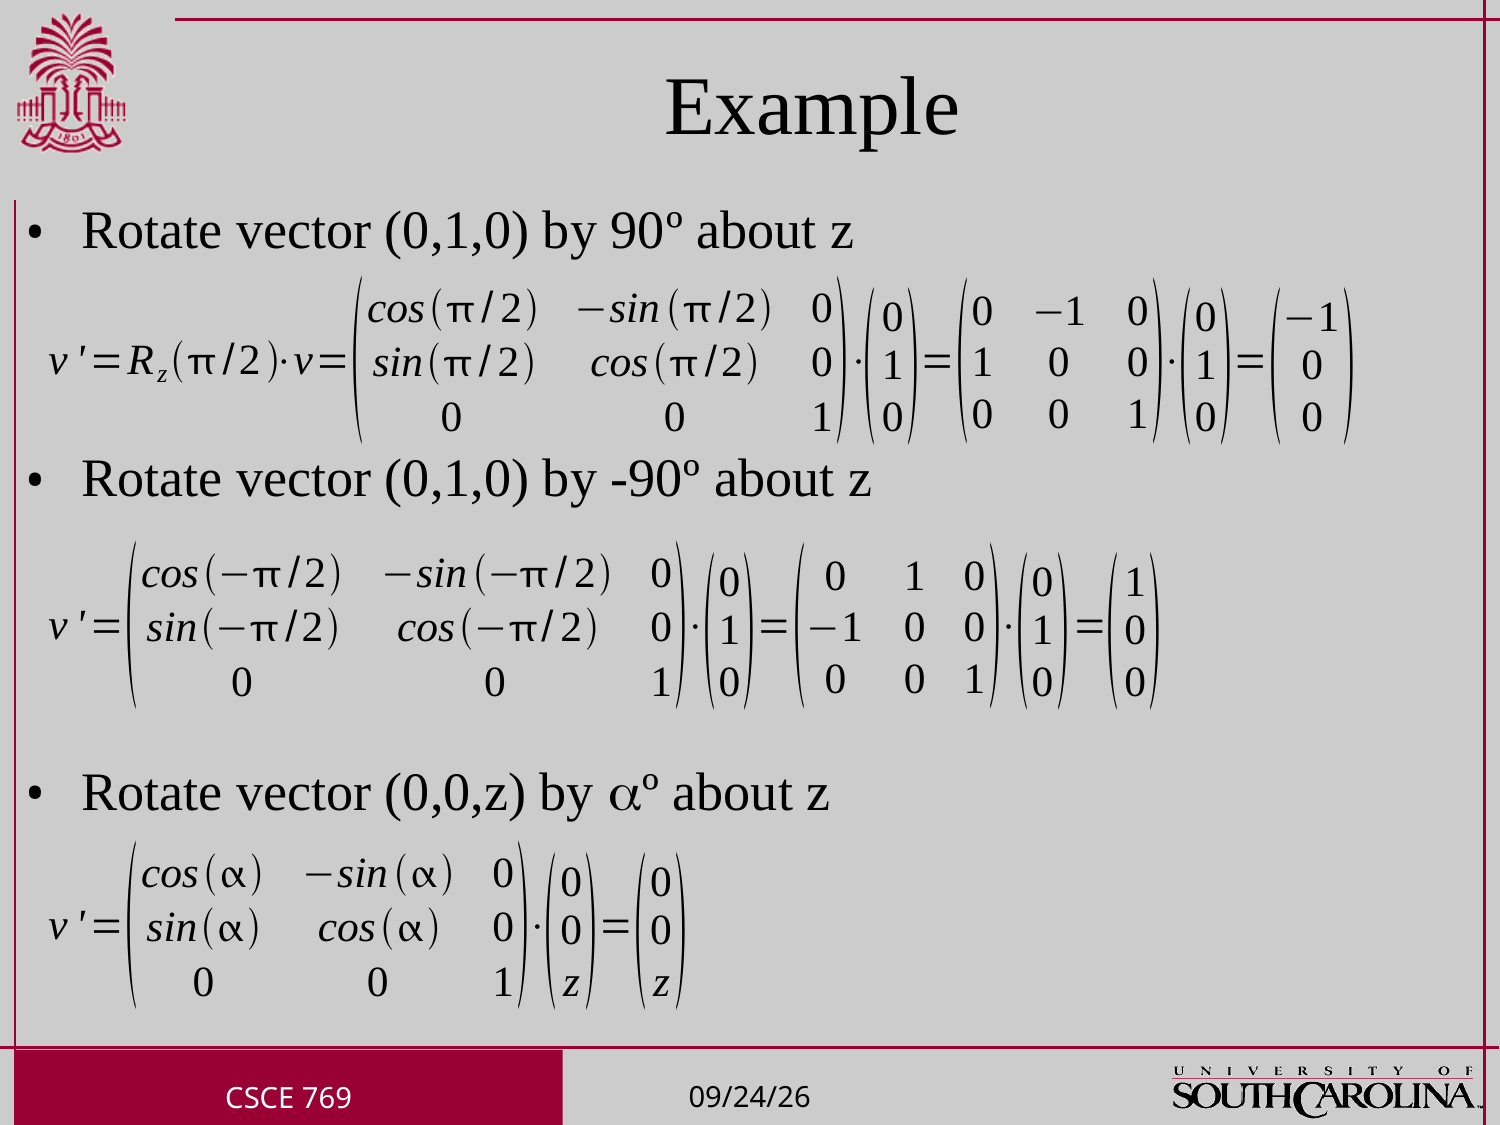

# Example
Rotate vector (0,1,0) by 90º about z
Rotate vector (0,1,0) by -90º about z
Rotate vector (0,0,z) by aº about z